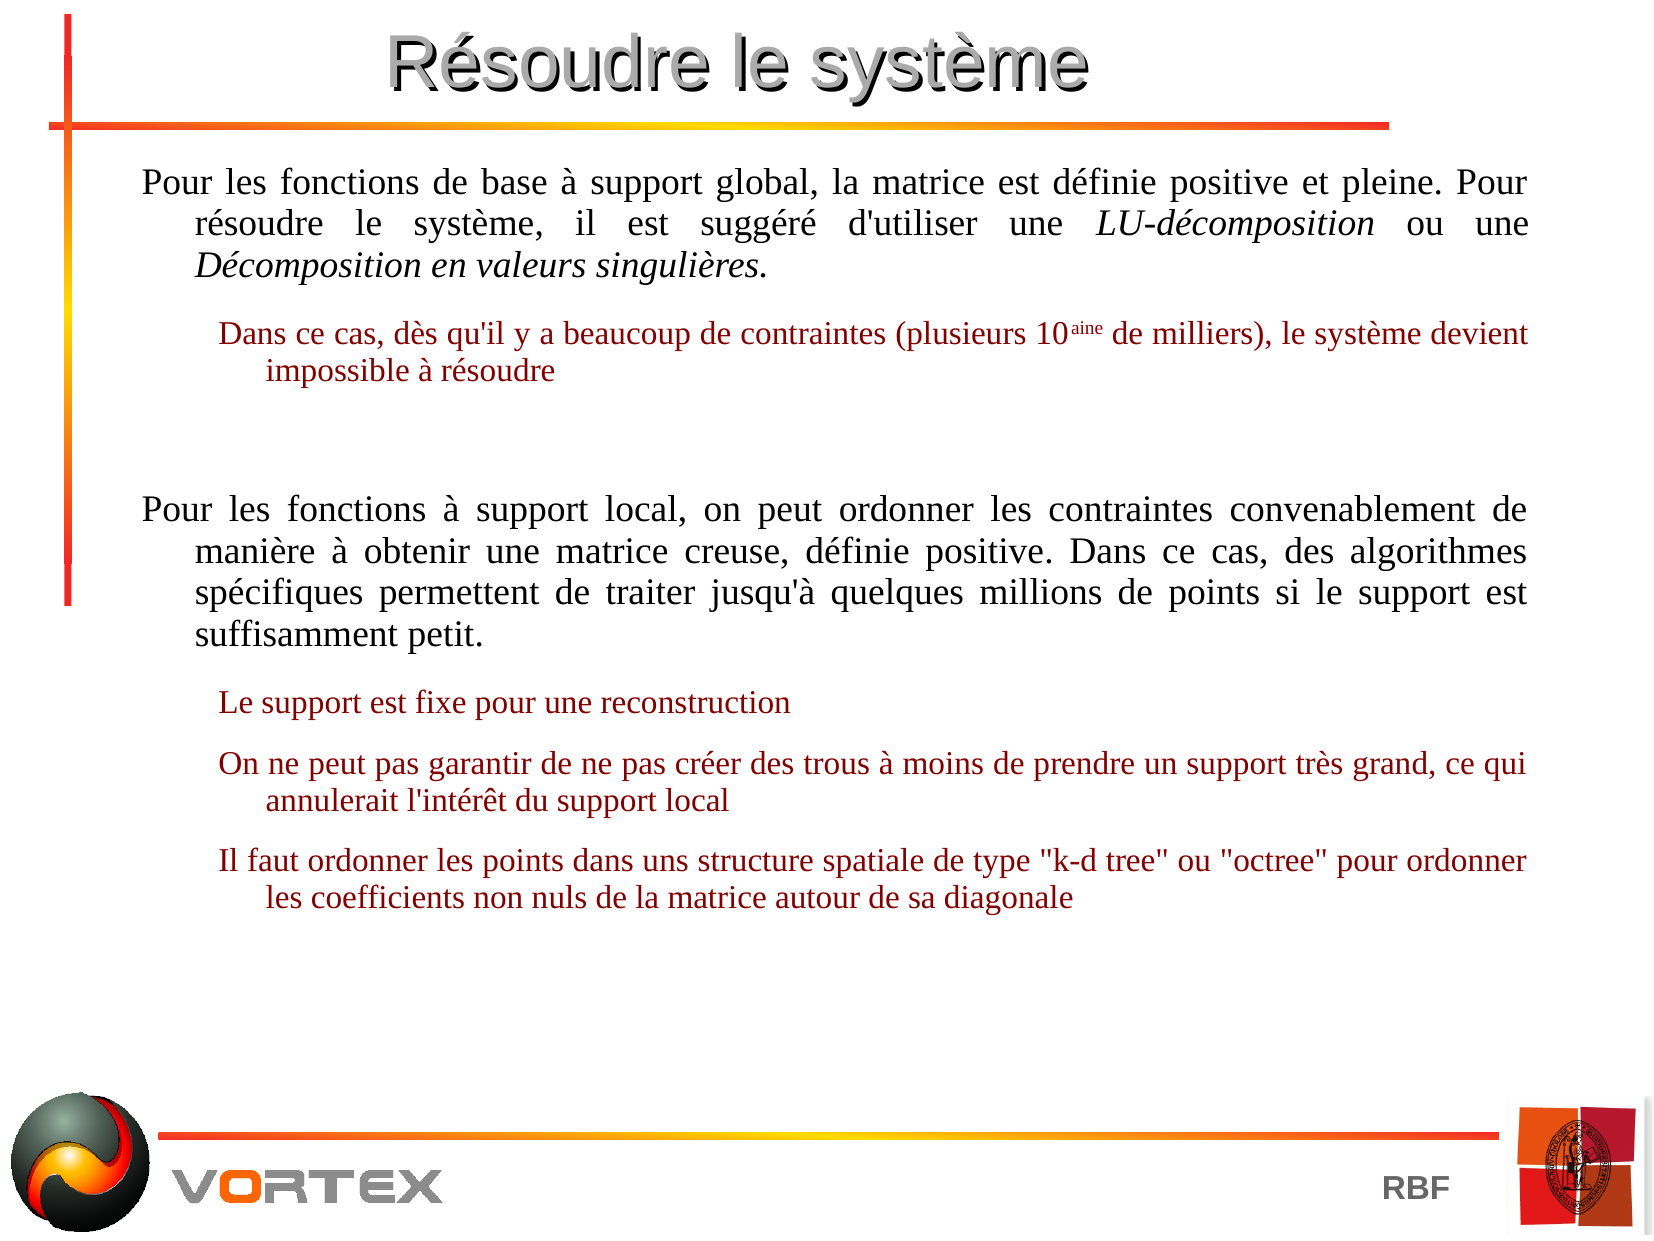

# Résoudre le système
Pour les fonctions de base à support global, la matrice est définie positive et pleine. Pour résoudre le système, il est suggéré d'utiliser une LU-décomposition ou une Décomposition en valeurs singulières.
Dans ce cas, dès qu'il y a beaucoup de contraintes (plusieurs 10aine de milliers), le système devient impossible à résoudre
Pour les fonctions à support local, on peut ordonner les contraintes convenablement de manière à obtenir une matrice creuse, définie positive. Dans ce cas, des algorithmes spécifiques permettent de traiter jusqu'à quelques millions de points si le support est suffisamment petit.
Le support est fixe pour une reconstruction
On ne peut pas garantir de ne pas créer des trous à moins de prendre un support très grand, ce qui annulerait l'intérêt du support local
Il faut ordonner les points dans uns structure spatiale de type "k-d tree" ou "octree" pour ordonner les coefficients non nuls de la matrice autour de sa diagonale